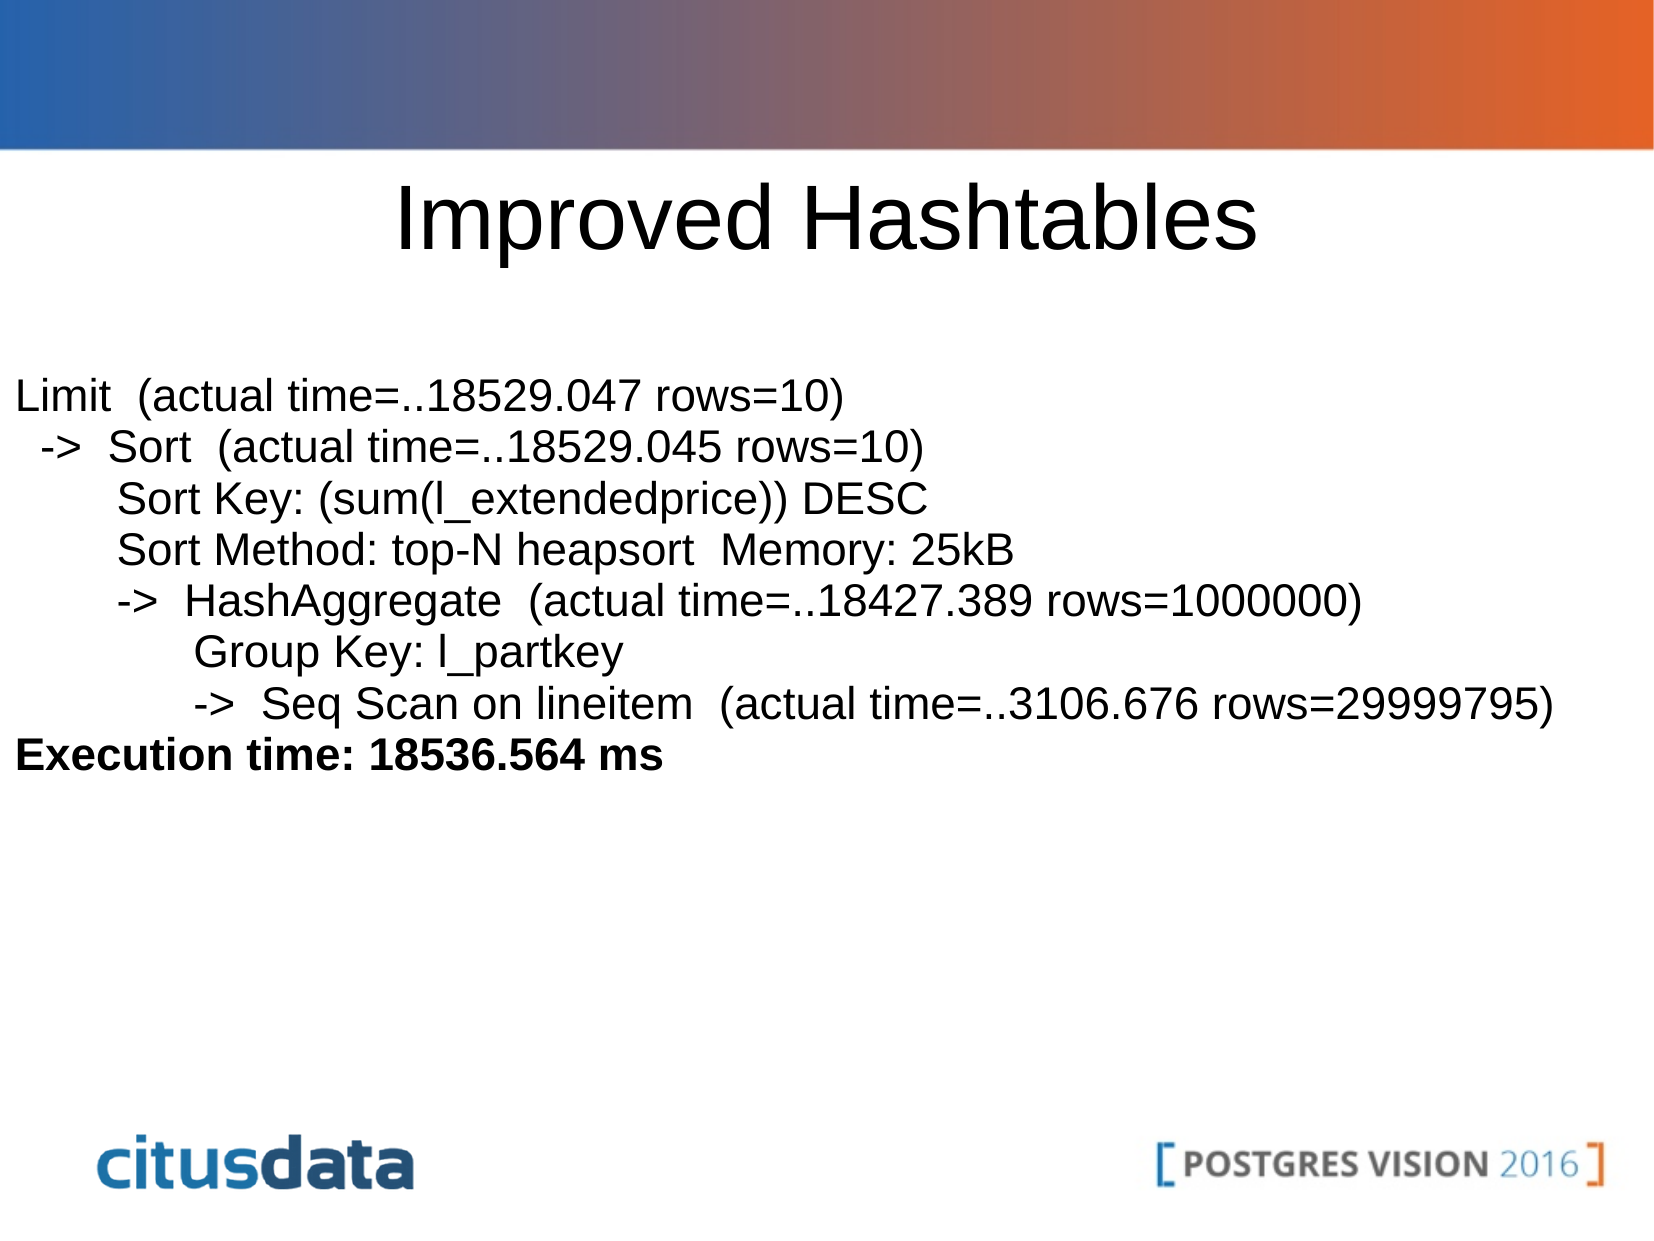

# Improved Hashtables
Limit (actual time=..18529.047 rows=10)
 -> Sort (actual time=..18529.045 rows=10)
 Sort Key: (sum(l_extendedprice)) DESC
 Sort Method: top-N heapsort Memory: 25kB
 -> HashAggregate (actual time=..18427.389 rows=1000000)
 Group Key: l_partkey
 -> Seq Scan on lineitem (actual time=..3106.676 rows=29999795)
Execution time: 18536.564 ms